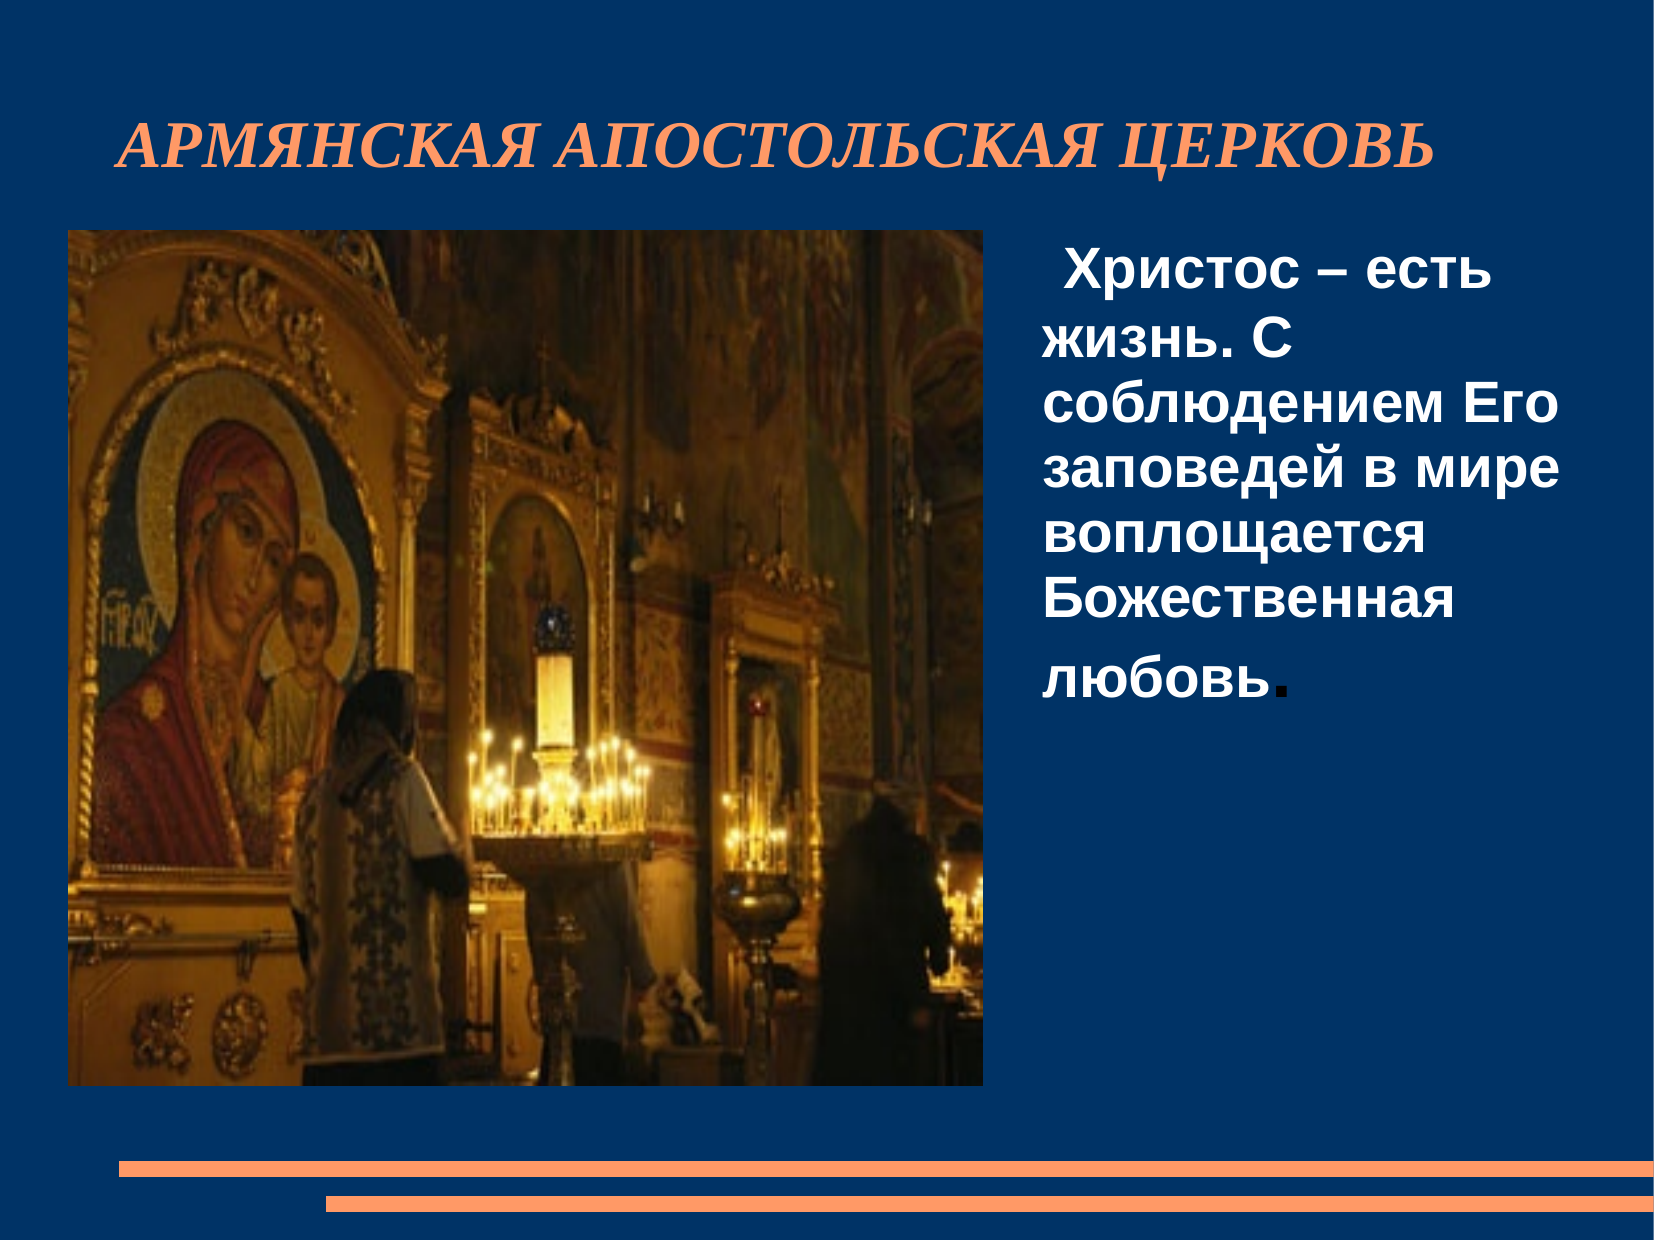

# АРМЯНСКАЯ АПОСТОЛЬСКАЯ ЦЕРКОВЬ
 Христос – есть жизнь. С соблюдением Его заповедей в мире воплощается Божественная любовь.